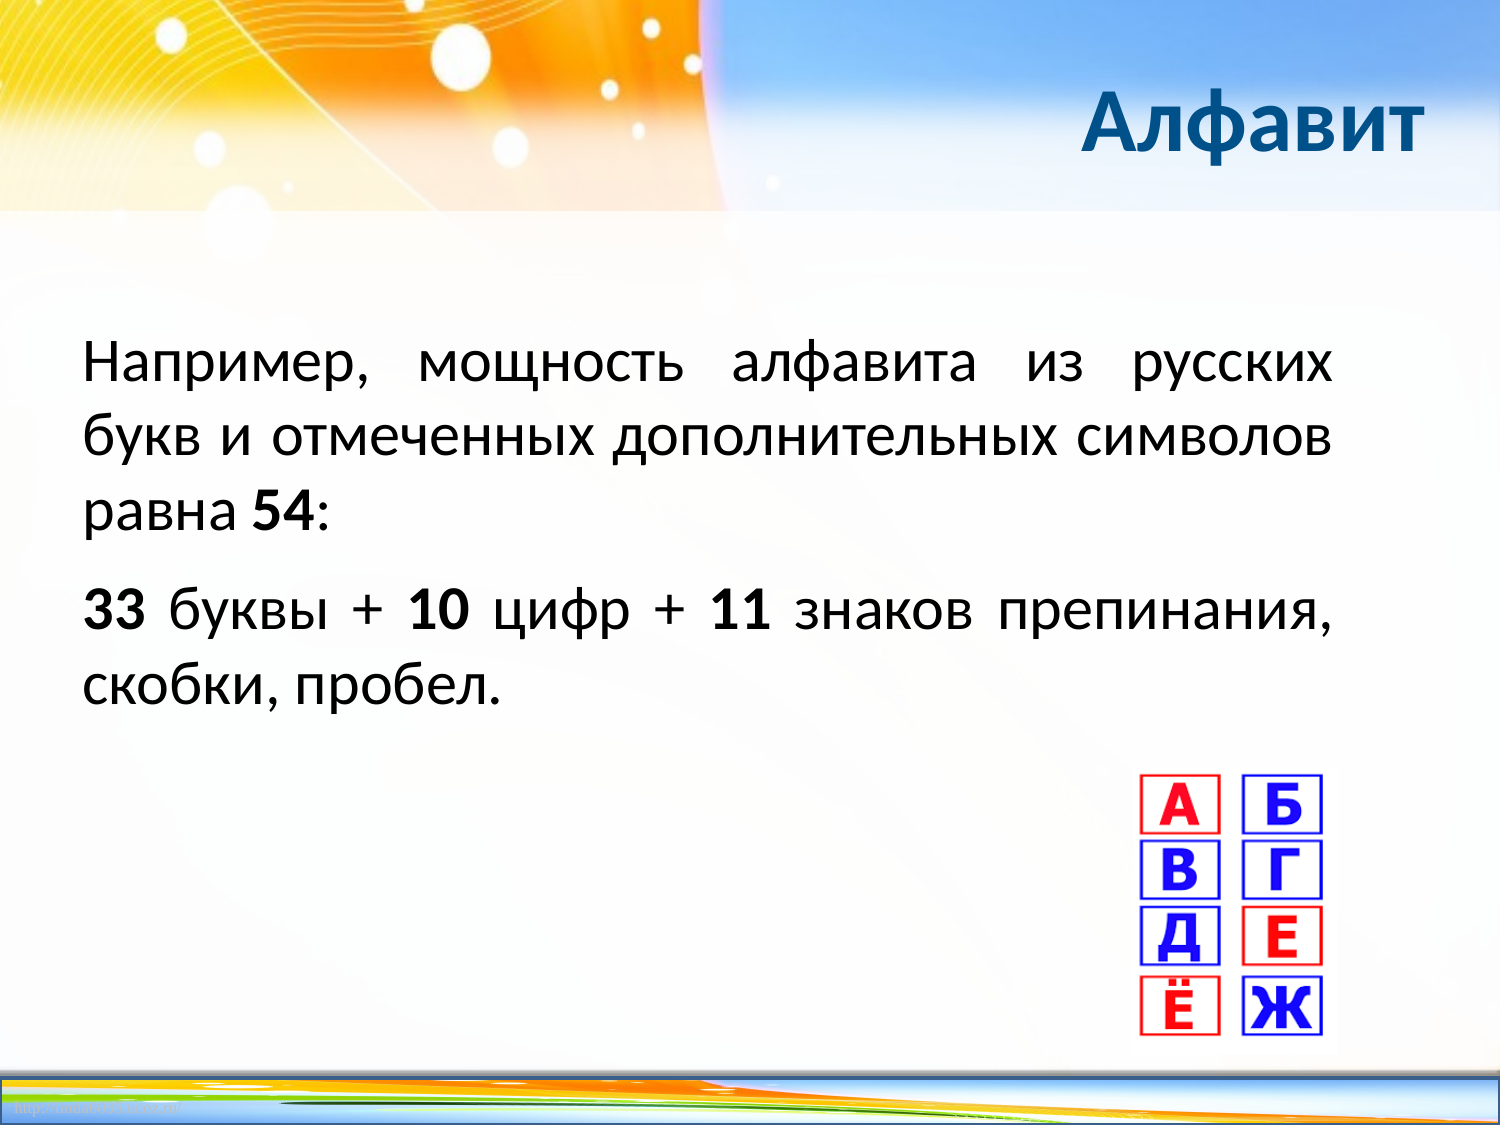

Алфавит
# Например, мощность алфавита из русских букв и отмеченных дополнительных символов равна 54:
33 буквы + 10 цифр + 11 знаков препинания, скобки, пробел.